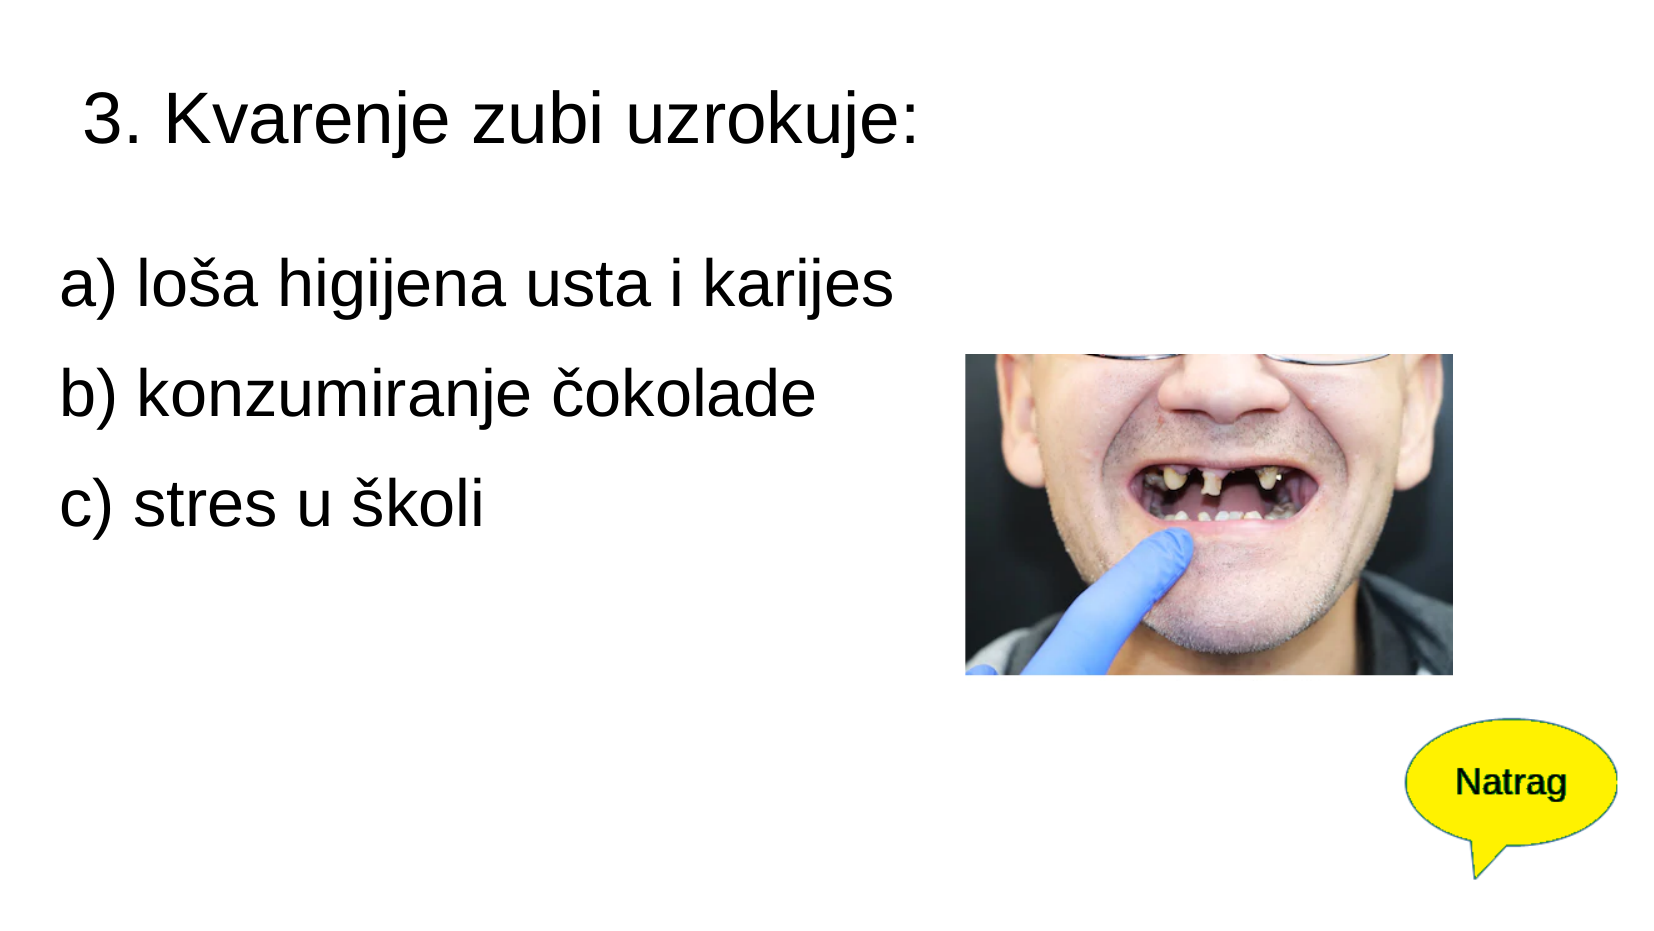

# 3. Kvarenje zubi uzrokuje:
a) loša higijena usta i karijes
b) konzumiranje čokolade
c) stres u školi